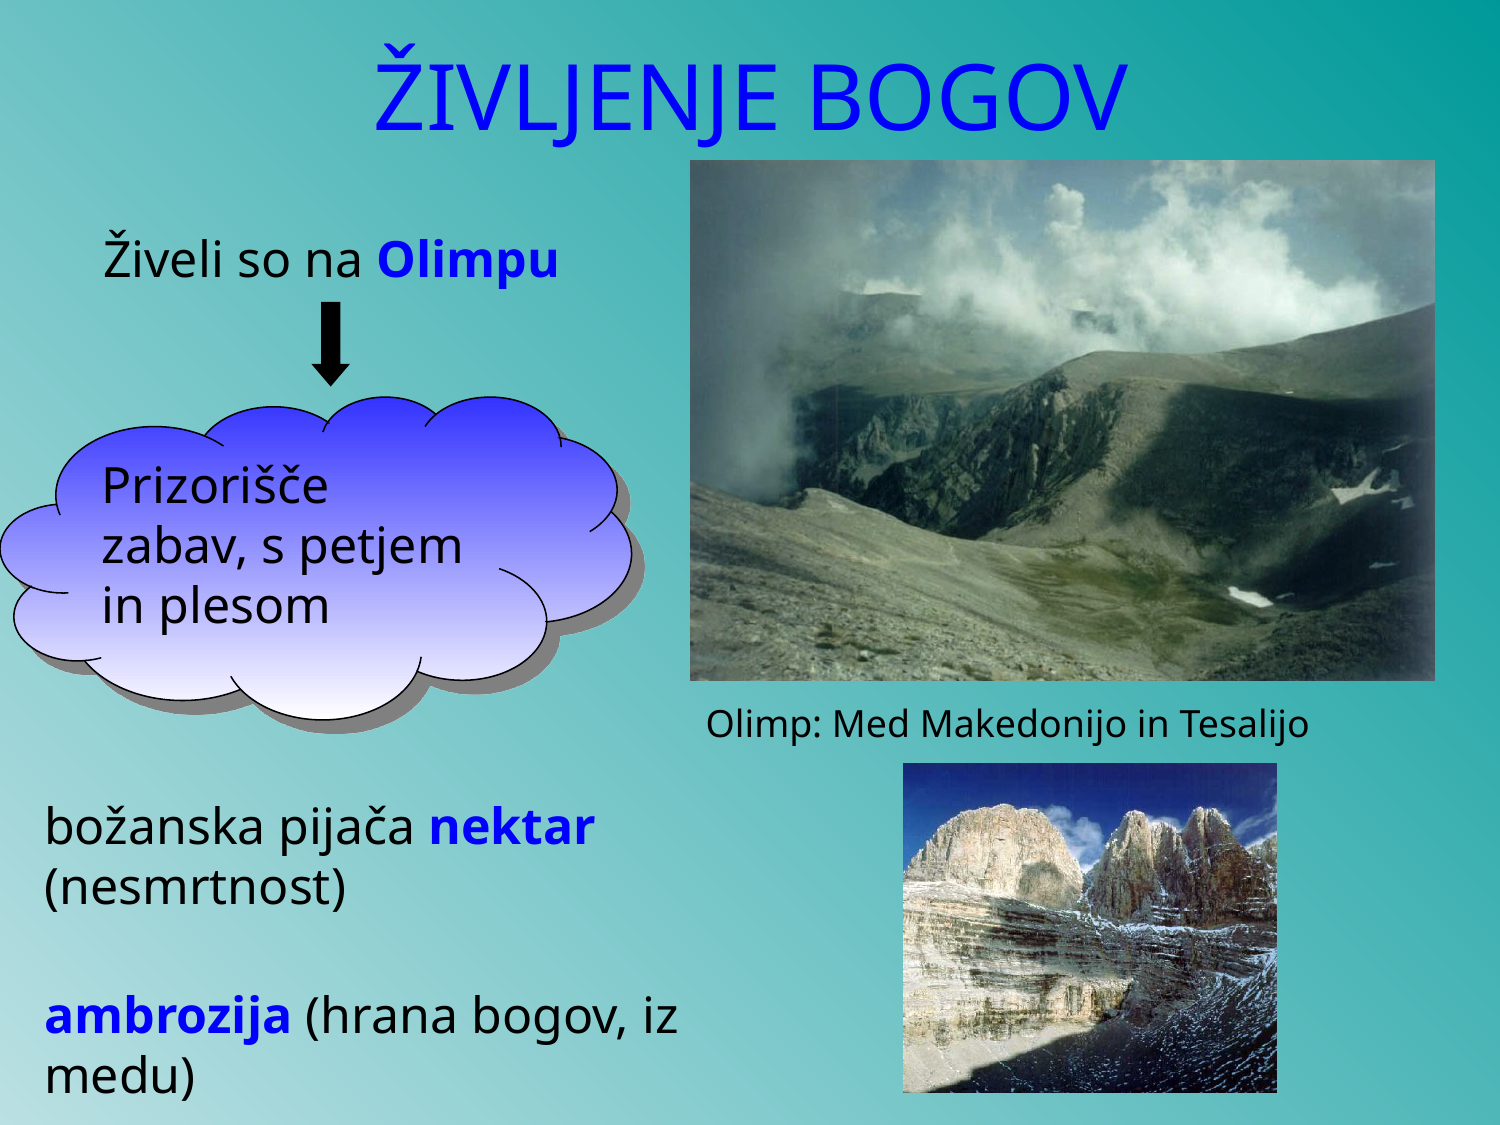

# ŽIVLJENJE BOGOV
Živeli so na Olimpu
Prizorišče zabav, s petjem in plesom
Olimp: Med Makedonijo in Tesalijo
božanska pijača nektar (nesmrtnost)
ambrozija (hrana bogov, iz medu)